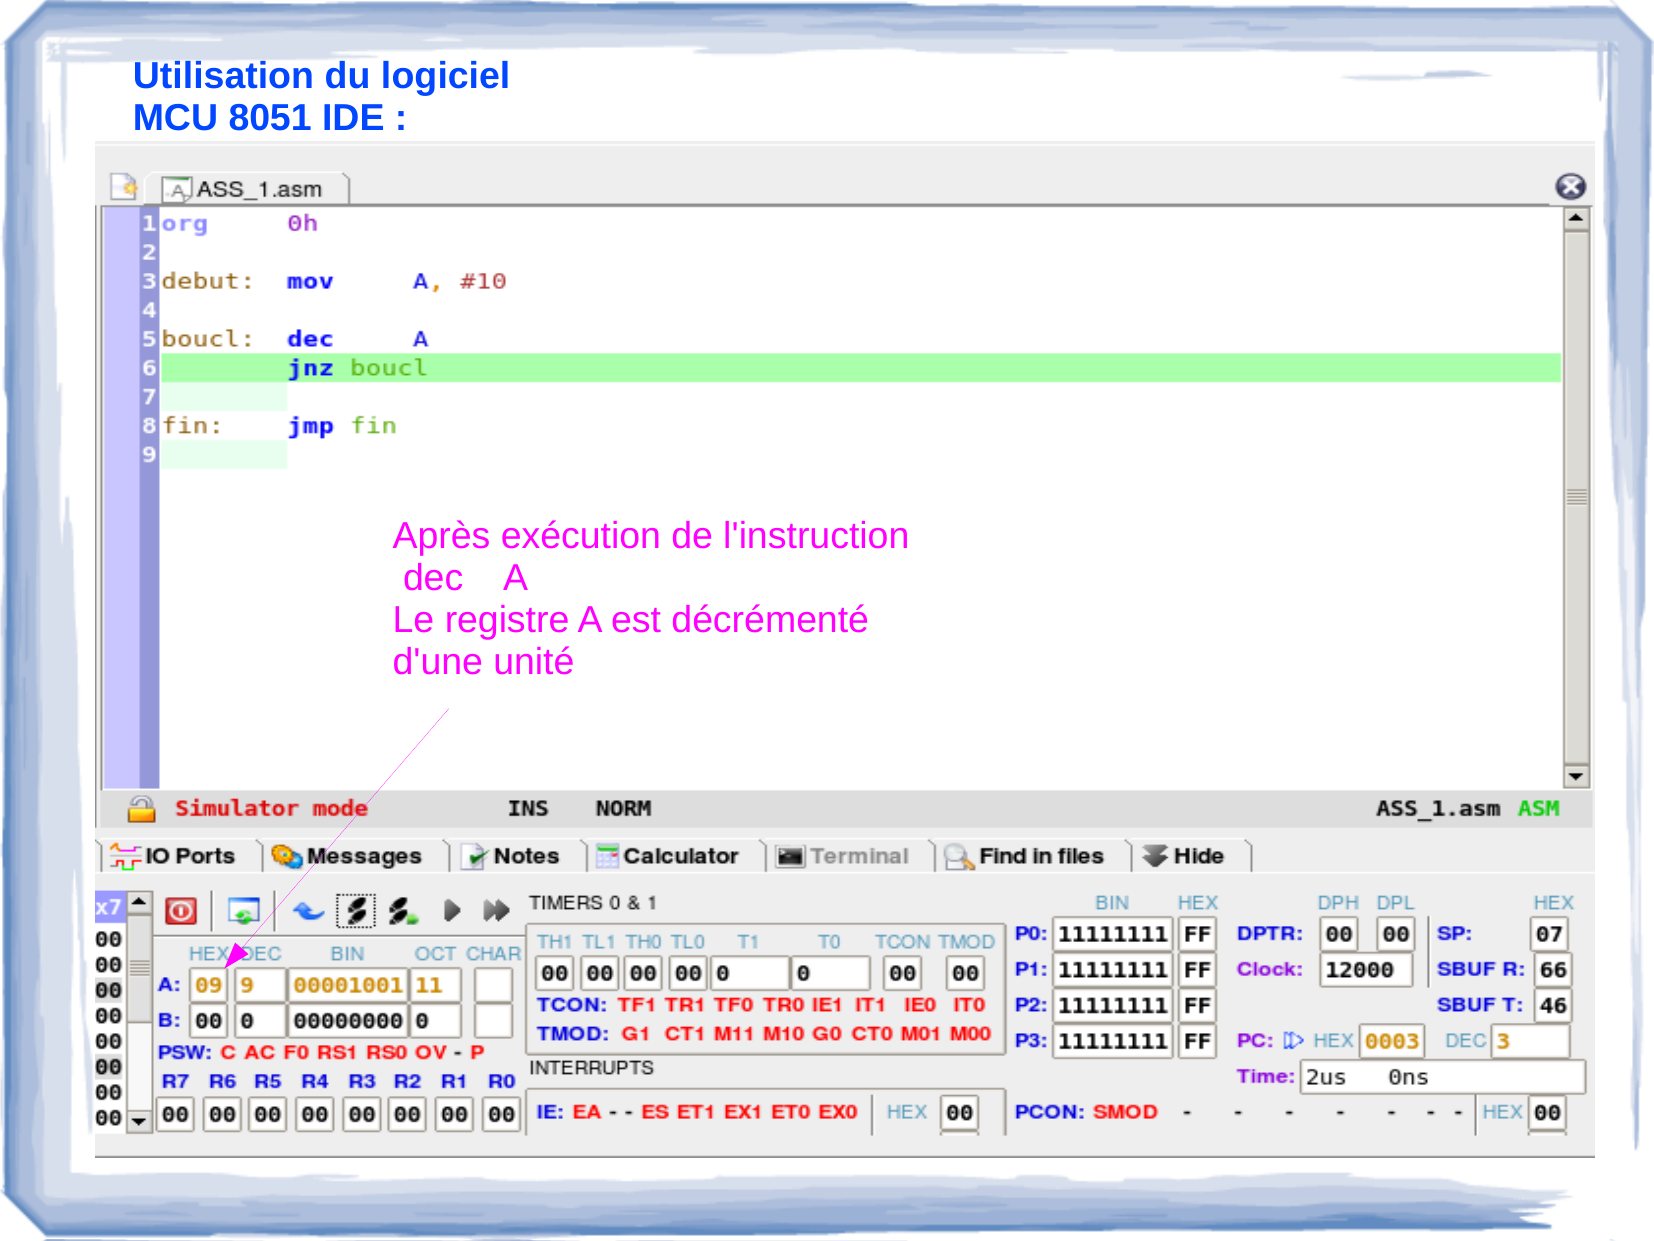

Utilisation du logiciel
MCU 8051 IDE :
Après exécution de l'instruction
 dec A
Le registre A est décrémenté d'une unité
34